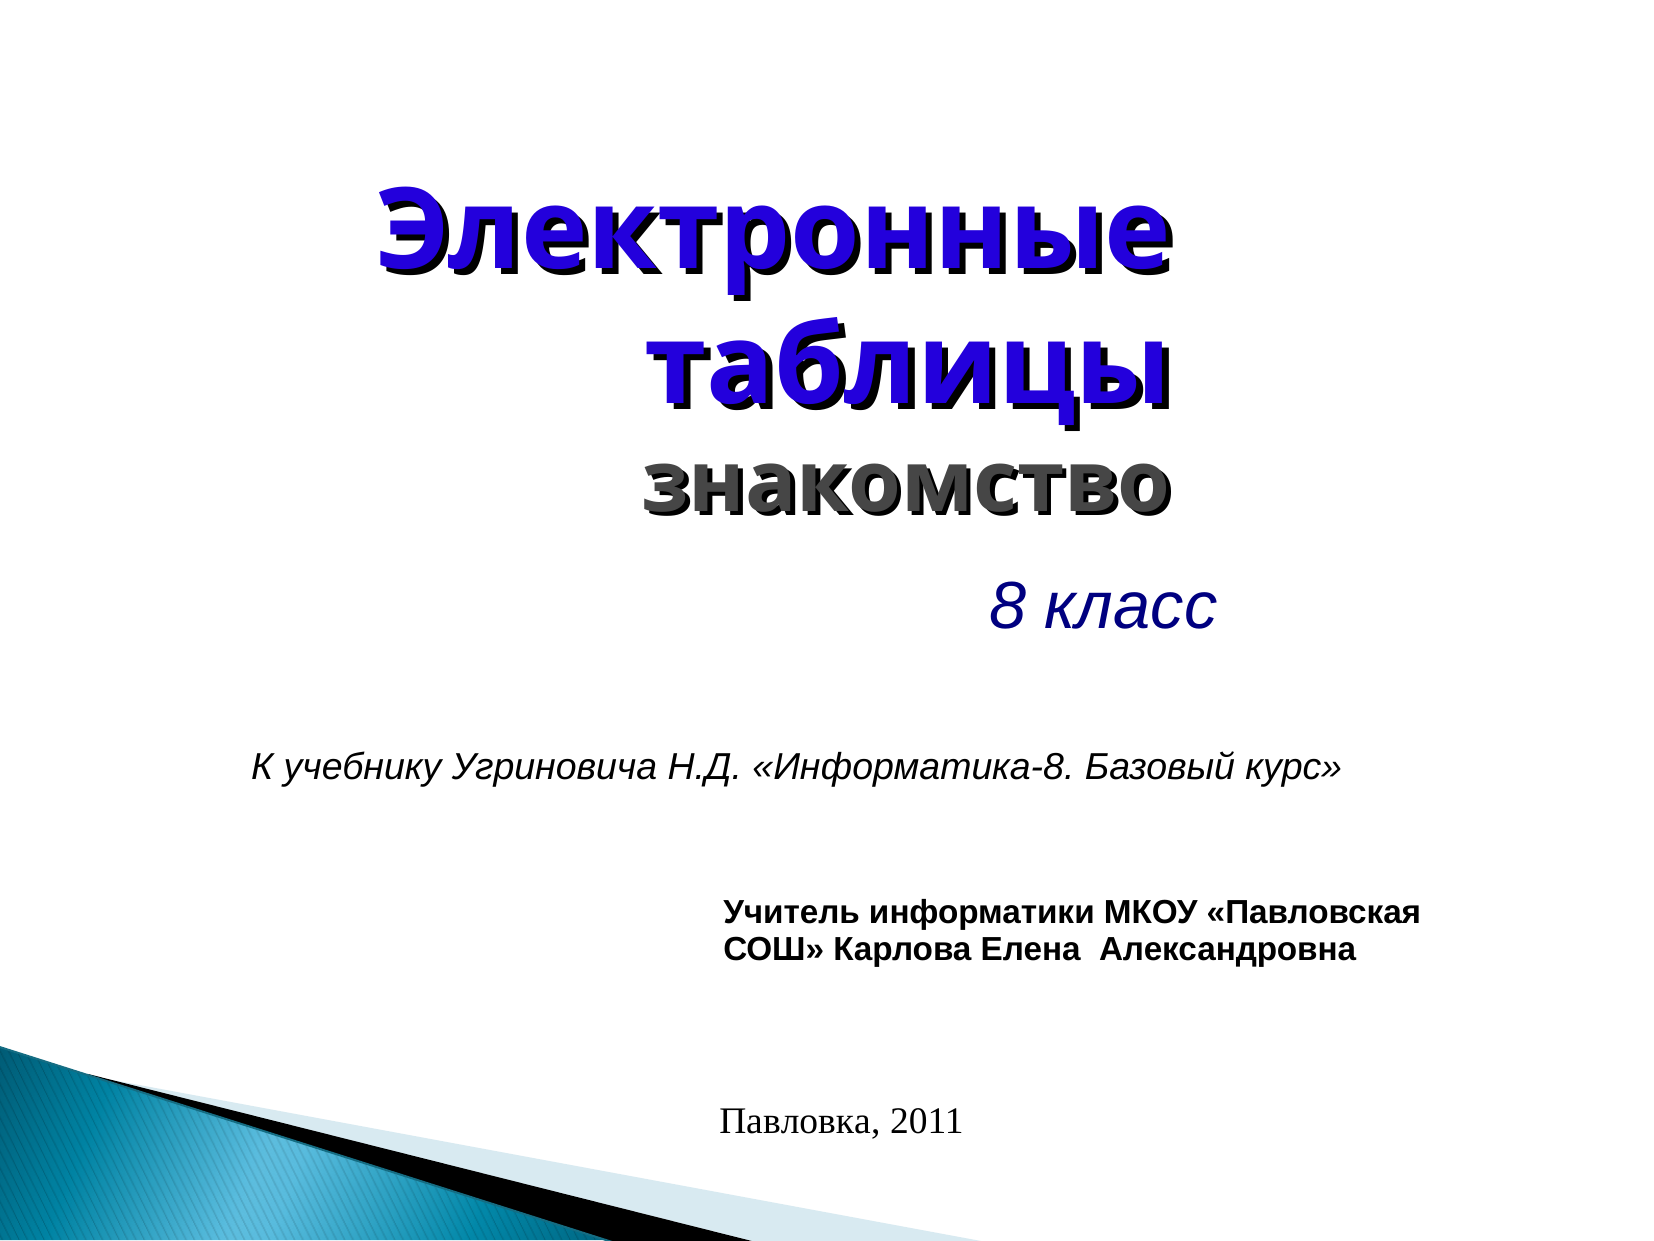

# Электронные таблицы знакомство
8 класс
К учебнику Угриновича Н.Д. «Информатика-8. Базовый курс»
Учитель информатики МКОУ «Павловская СОШ» Карлова Елена Александровна
Павловка, 2011